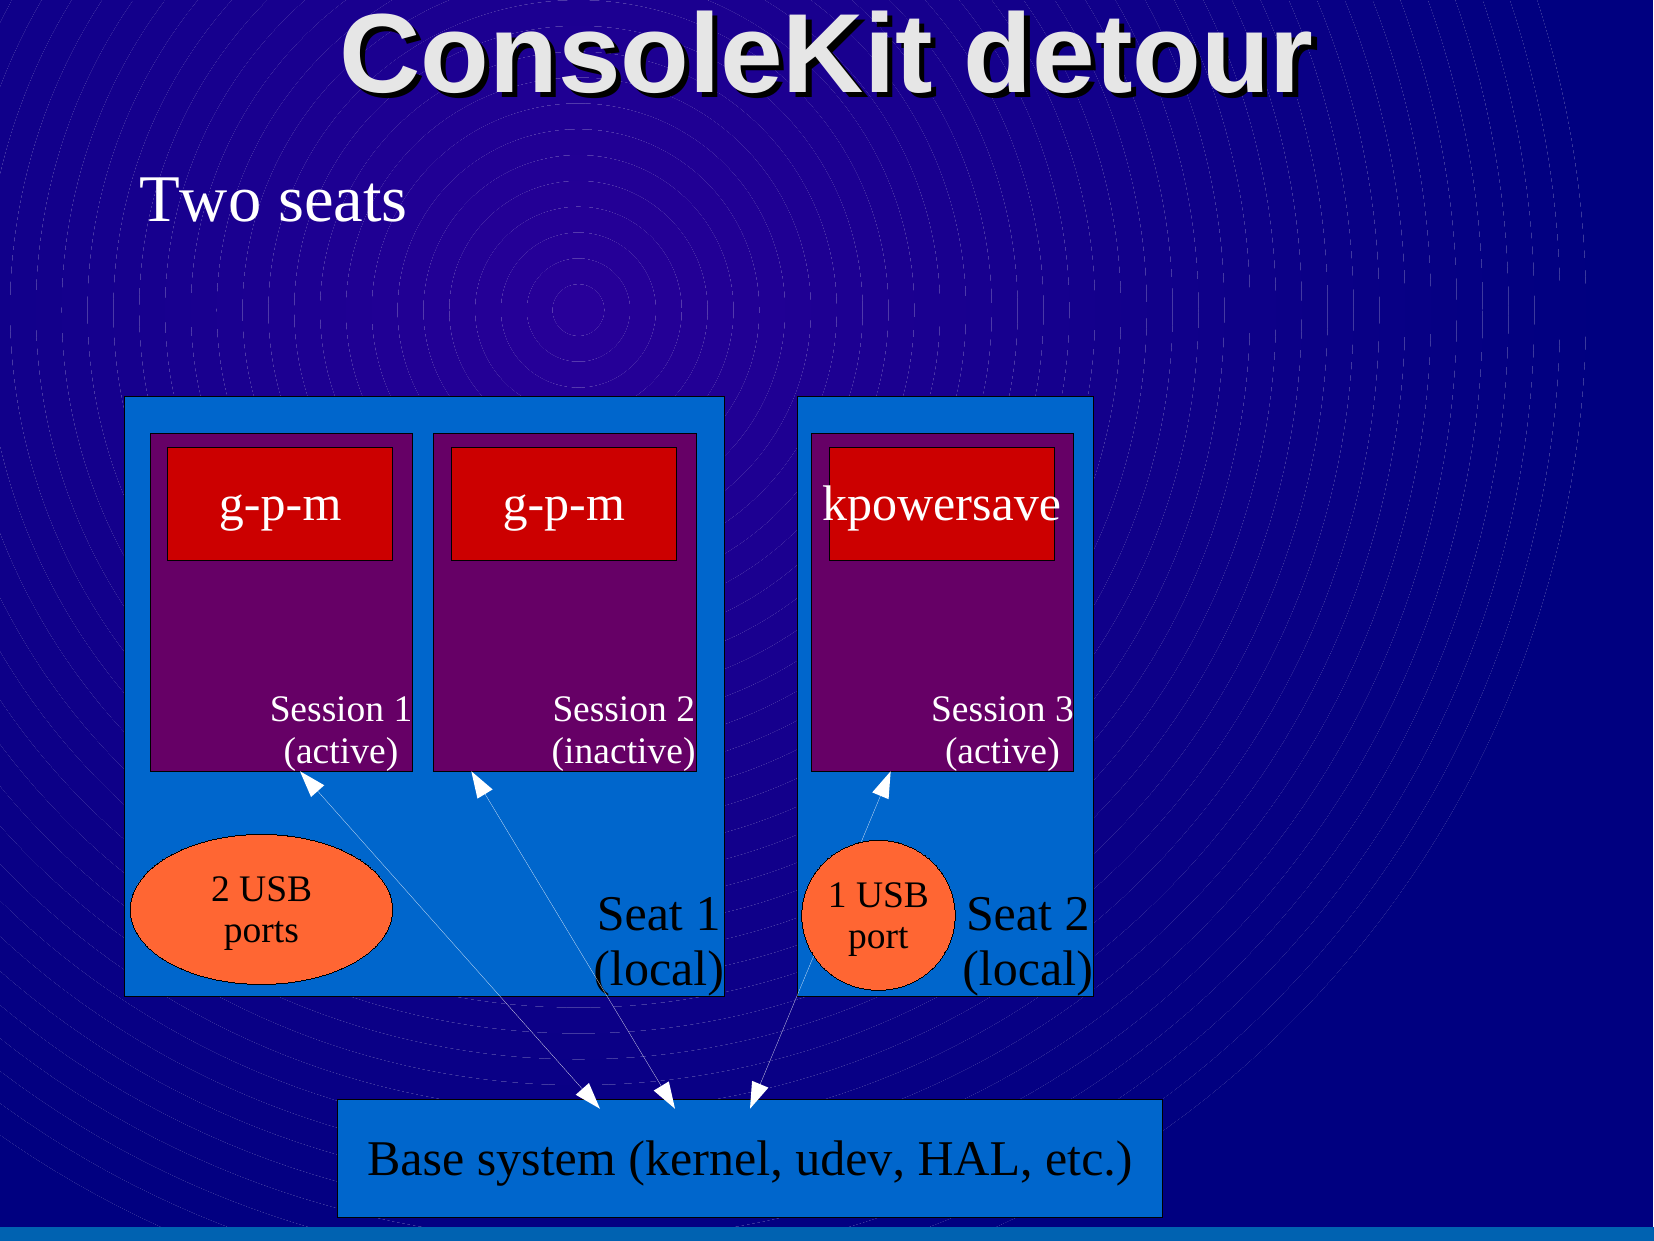

# ConsoleKit detour
Two seats
Seat 1
(local)
Seat 2
(local)
Session 1
(active)
Session 2
(inactive)
Session 3
(active)
g-p-m
g-p-m
kpowersave
2 USB
ports
1 USB
port
Base system (kernel, udev, HAL, etc.)